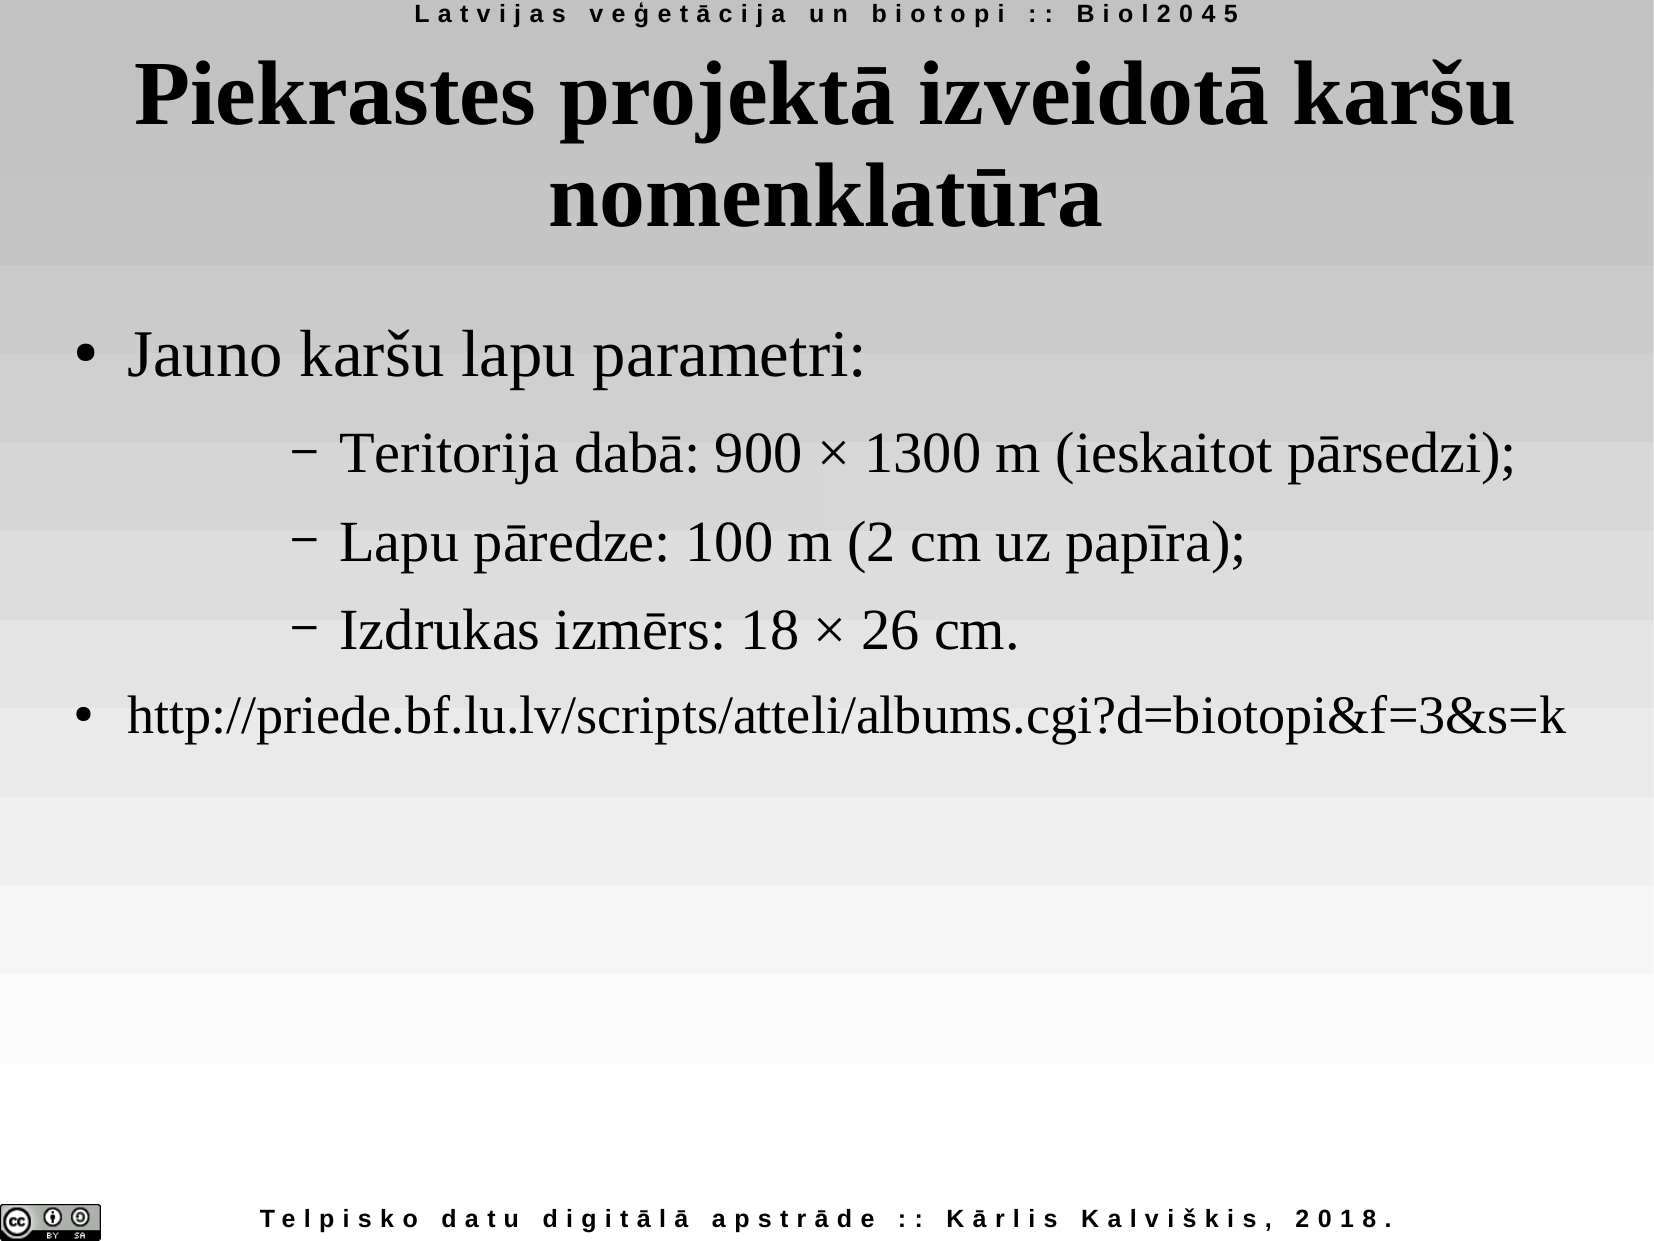

# Piekrastes projektā izveidotā karšu nomenklatūra
Jauno karšu lapu parametri:
Teritorija dabā: 900 × 1300 m (ieskaitot pārsedzi);
Lapu pāredze: 100 m (2 cm uz papīra);
Izdrukas izmērs: 18 × 26 cm.
http://priede.bf.lu.lv/scripts/atteli/albums.cgi?d=biotopi&f=3&s=k